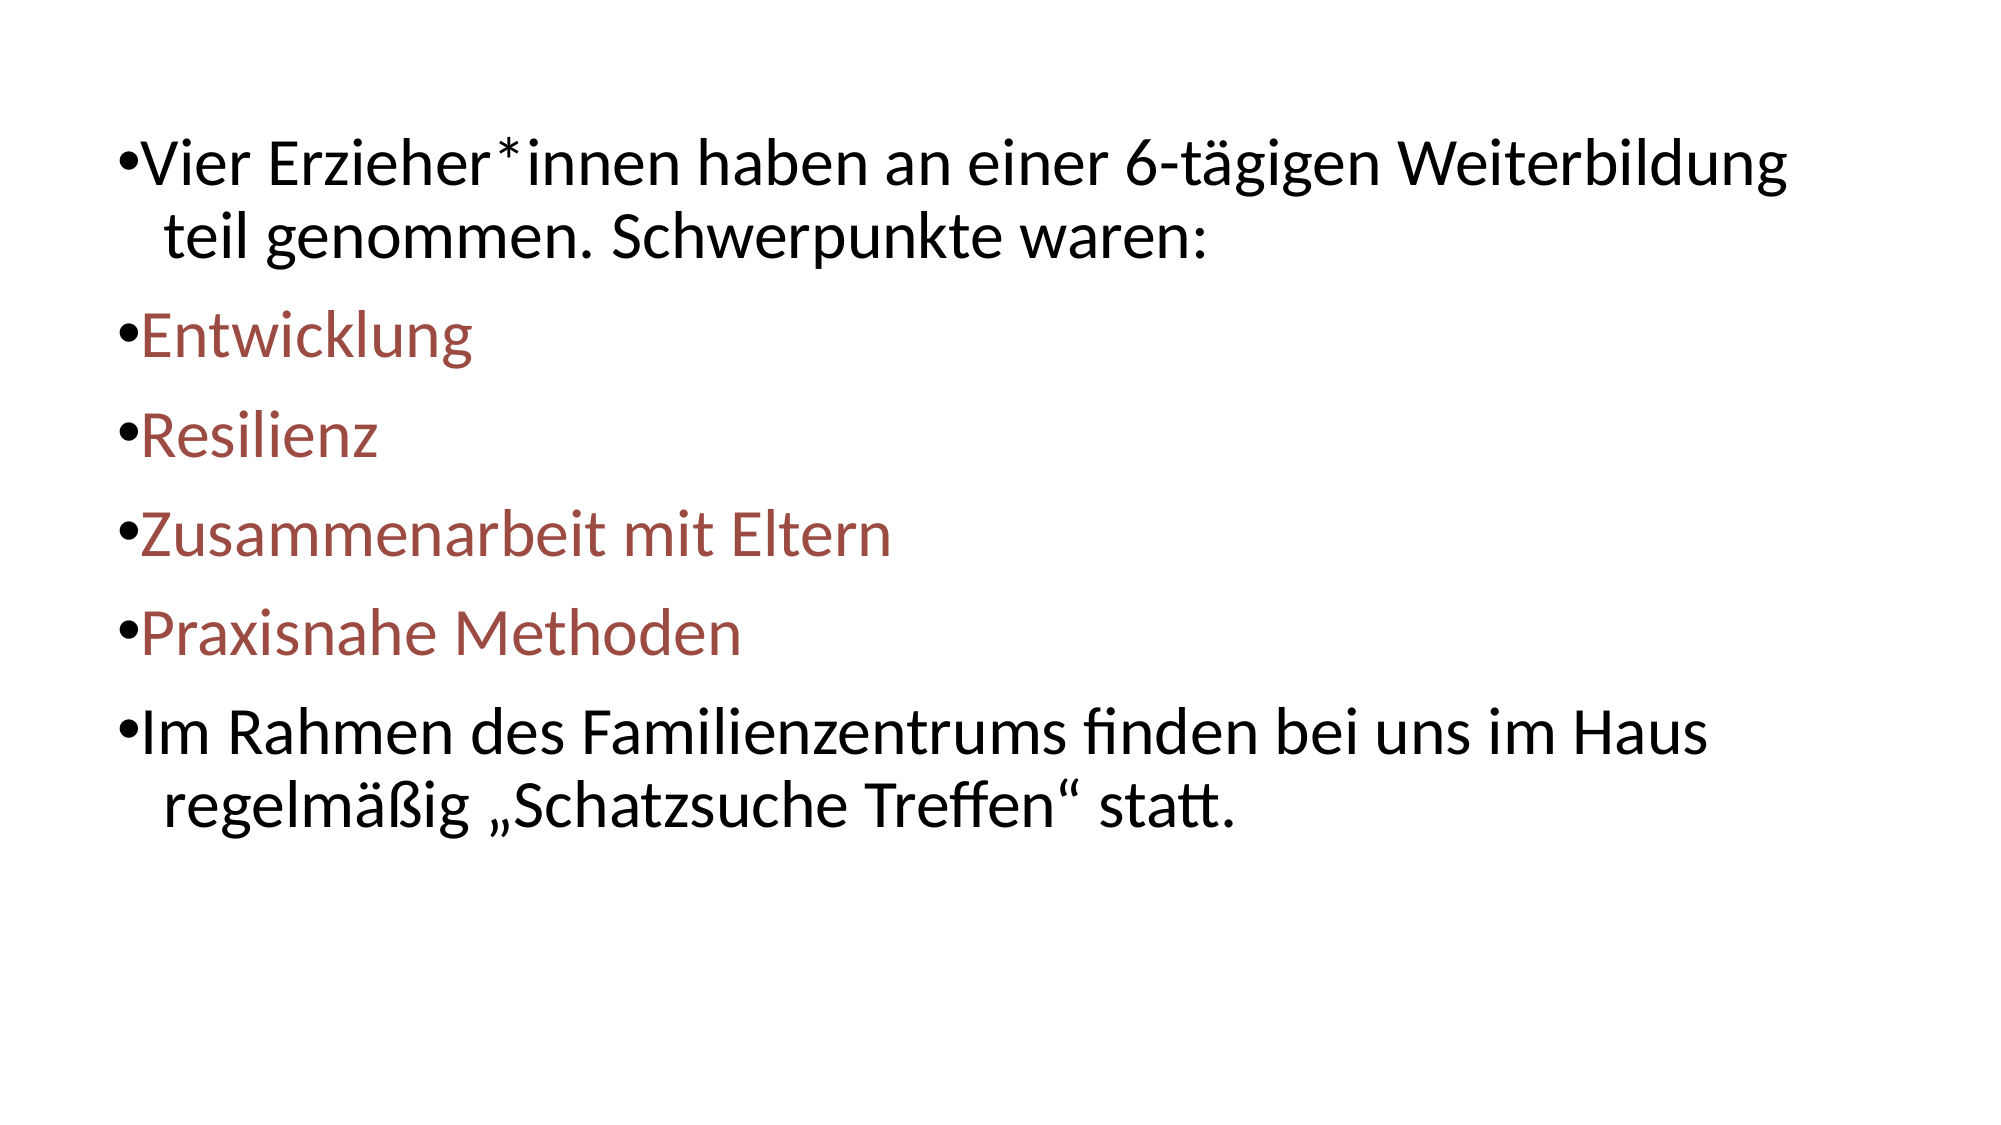

# Vier Erzieher*innen haben an einer 6-tägigen Weiterbildung teil genommen. Schwerpunkte waren:
Entwicklung
Resilienz
Zusammenarbeit mit Eltern
Praxisnahe Methoden
Im Rahmen des Familienzentrums finden bei uns im Haus regelmäßig „Schatzsuche Treffen“ statt.